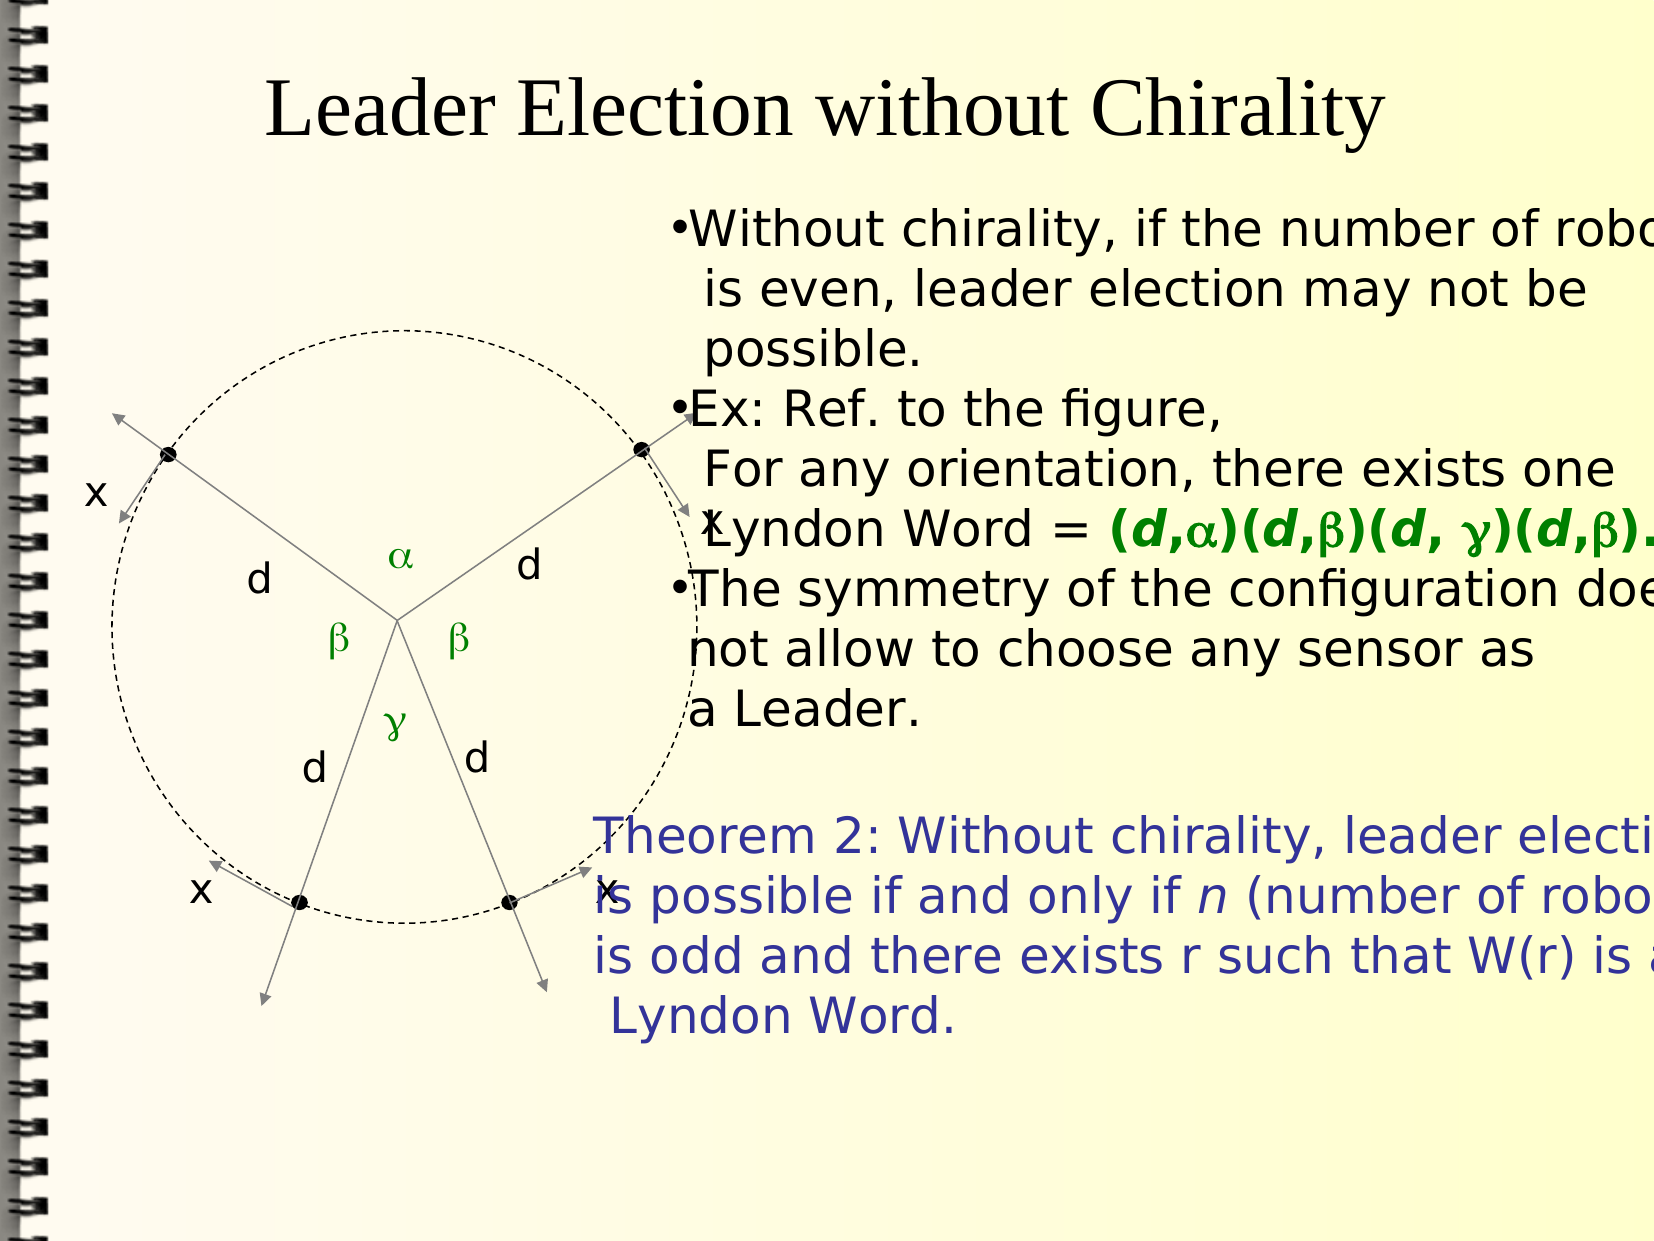

# Leader Election without Chirality
Without chirality, if the number of robots
 is even, leader election may not be
 possible.
Ex: Ref. to the figure,
 For any orientation, there exists one
 Lyndon Word = (d,)(d,)(d, )(d,).
The symmetry of the configuration does
 not allow to choose any sensor as
 a Leader.
x
x

d
d



d
d
Theorem 2: Without chirality, leader election
is possible if and only if n (number of robots )
is odd and there exists r such that W(r) is a
 Lyndon Word.
x
x